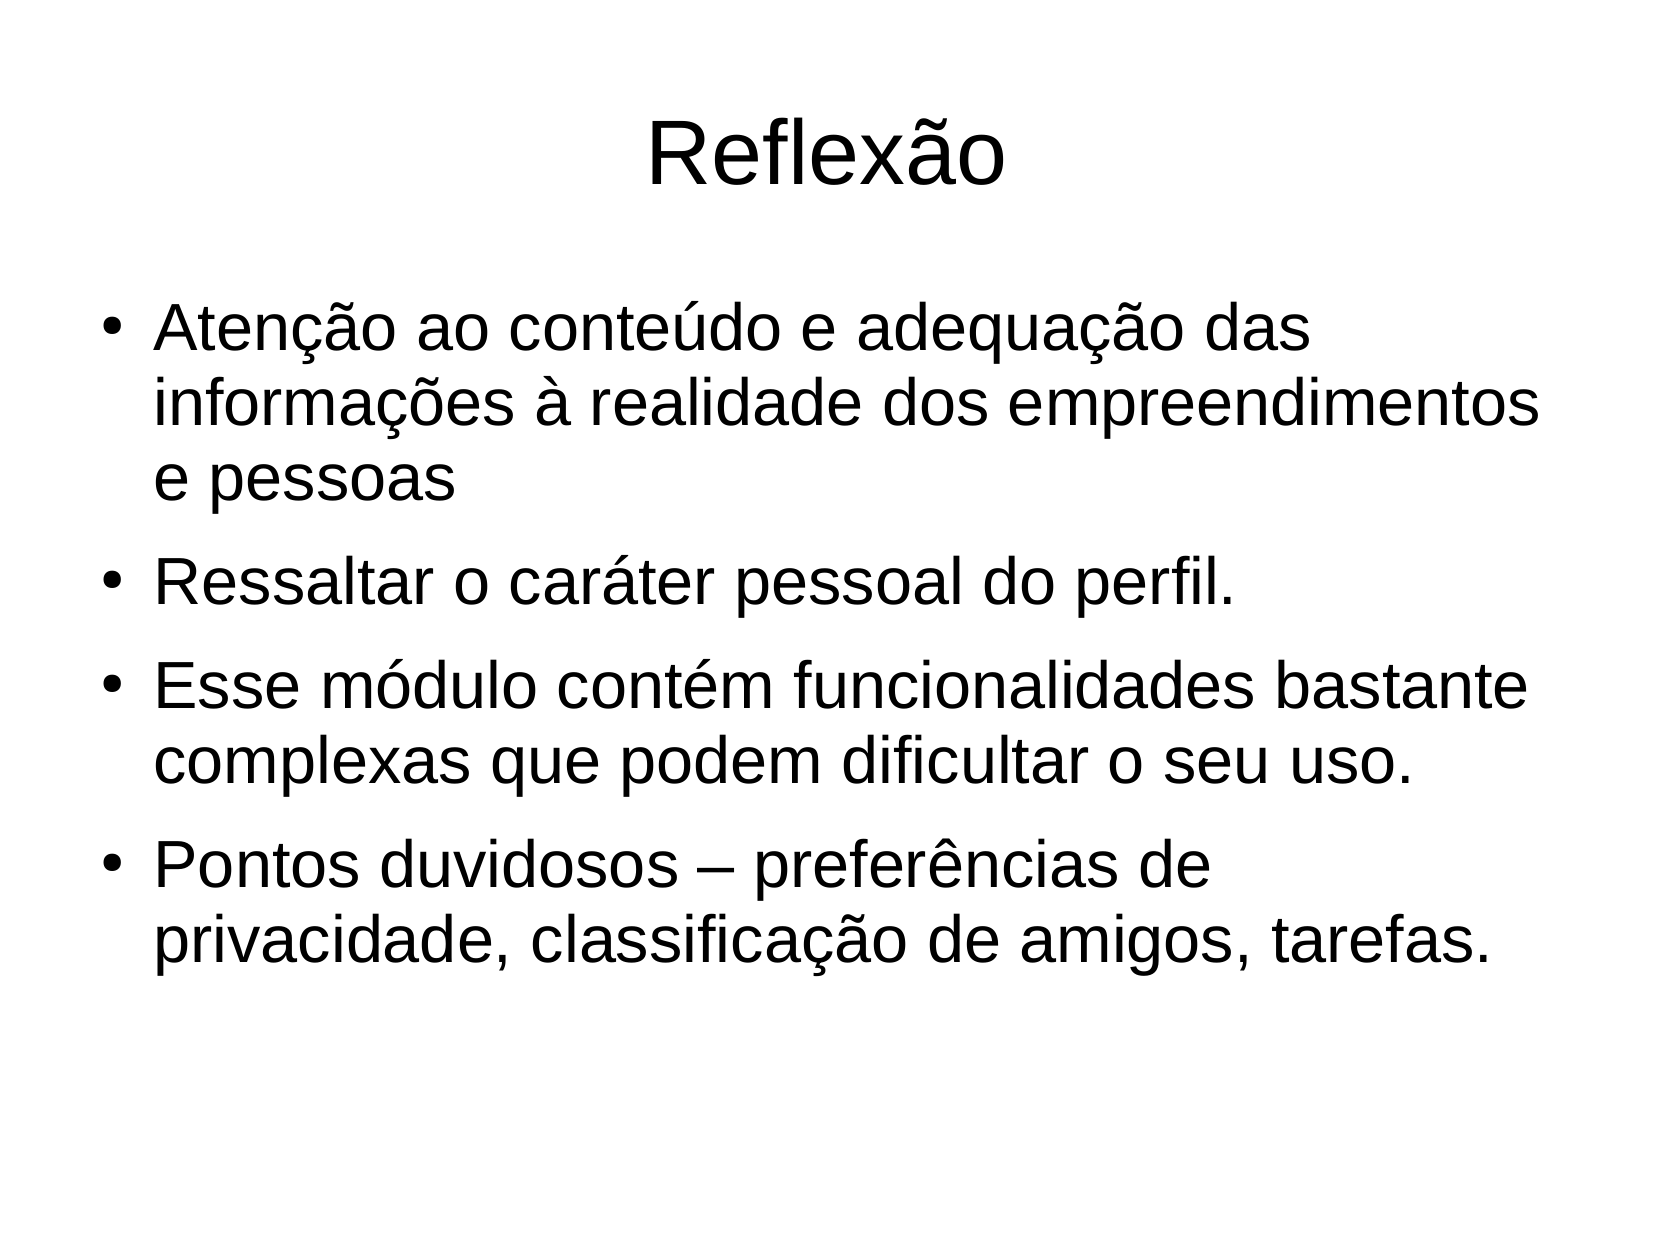

# Reflexão
Atenção ao conteúdo e adequação das informações à realidade dos empreendimentos e pessoas
Ressaltar o caráter pessoal do perfil.
Esse módulo contém funcionalidades bastante complexas que podem dificultar o seu uso.
Pontos duvidosos – preferências de privacidade, classificação de amigos, tarefas.